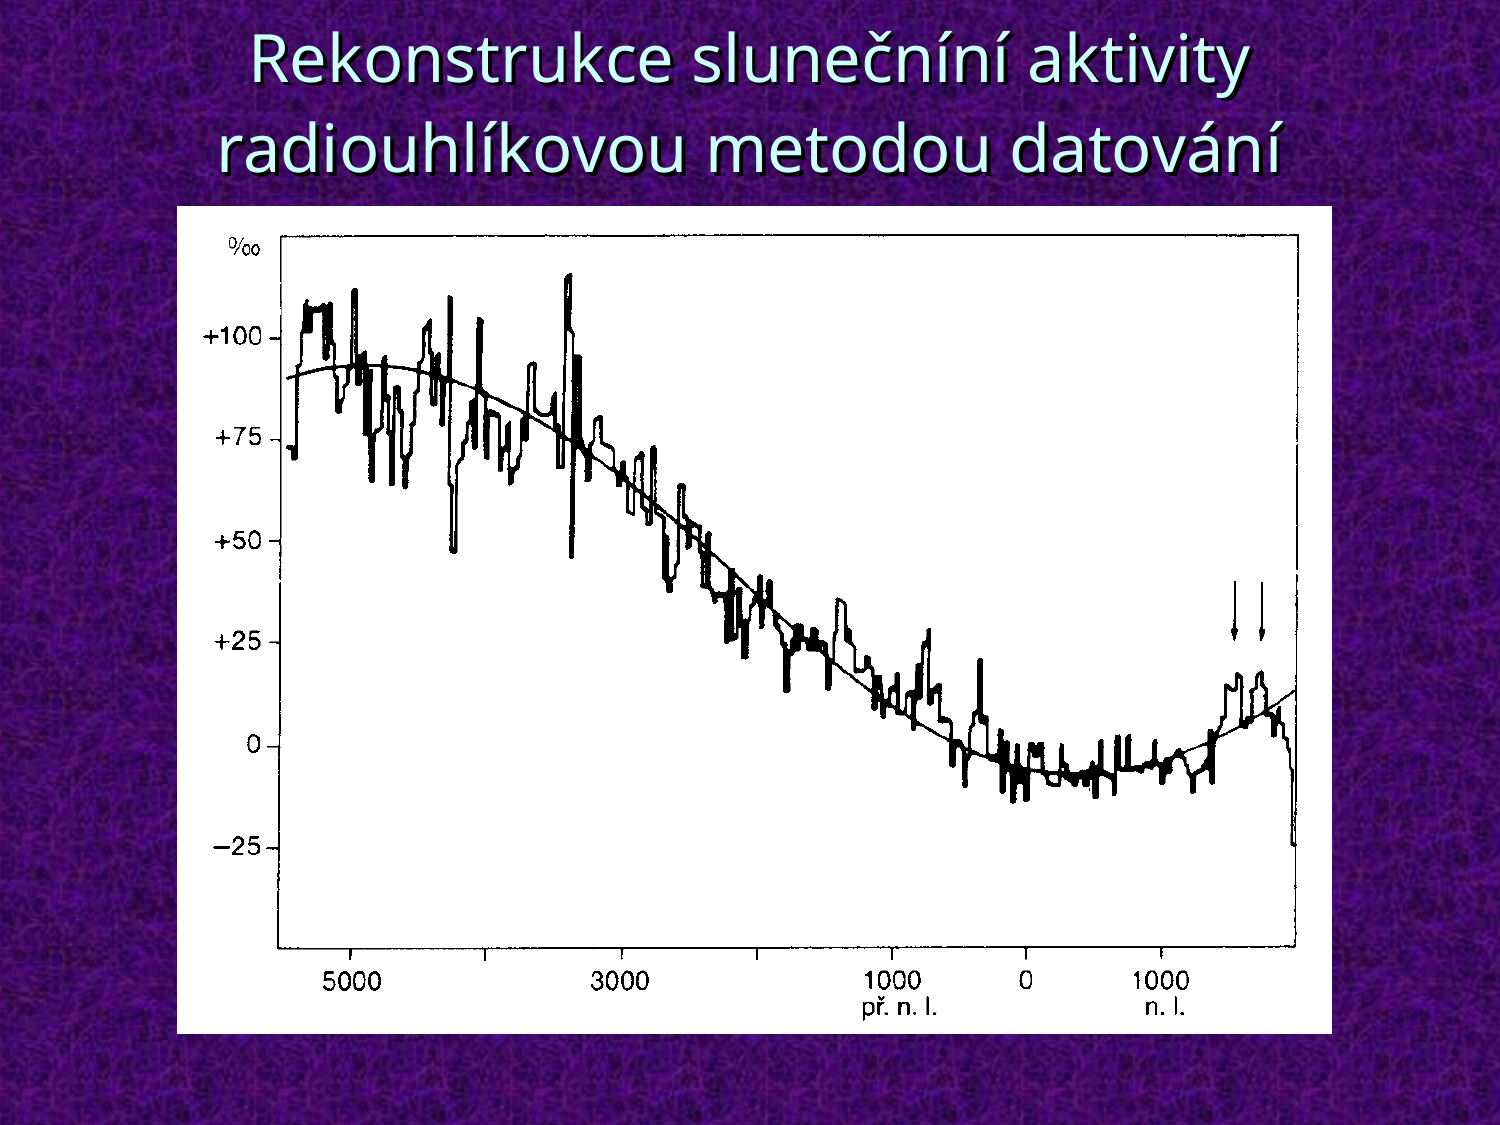

# Rekonstrukce slunečníní aktivity radiouhlíkovou metodou datování